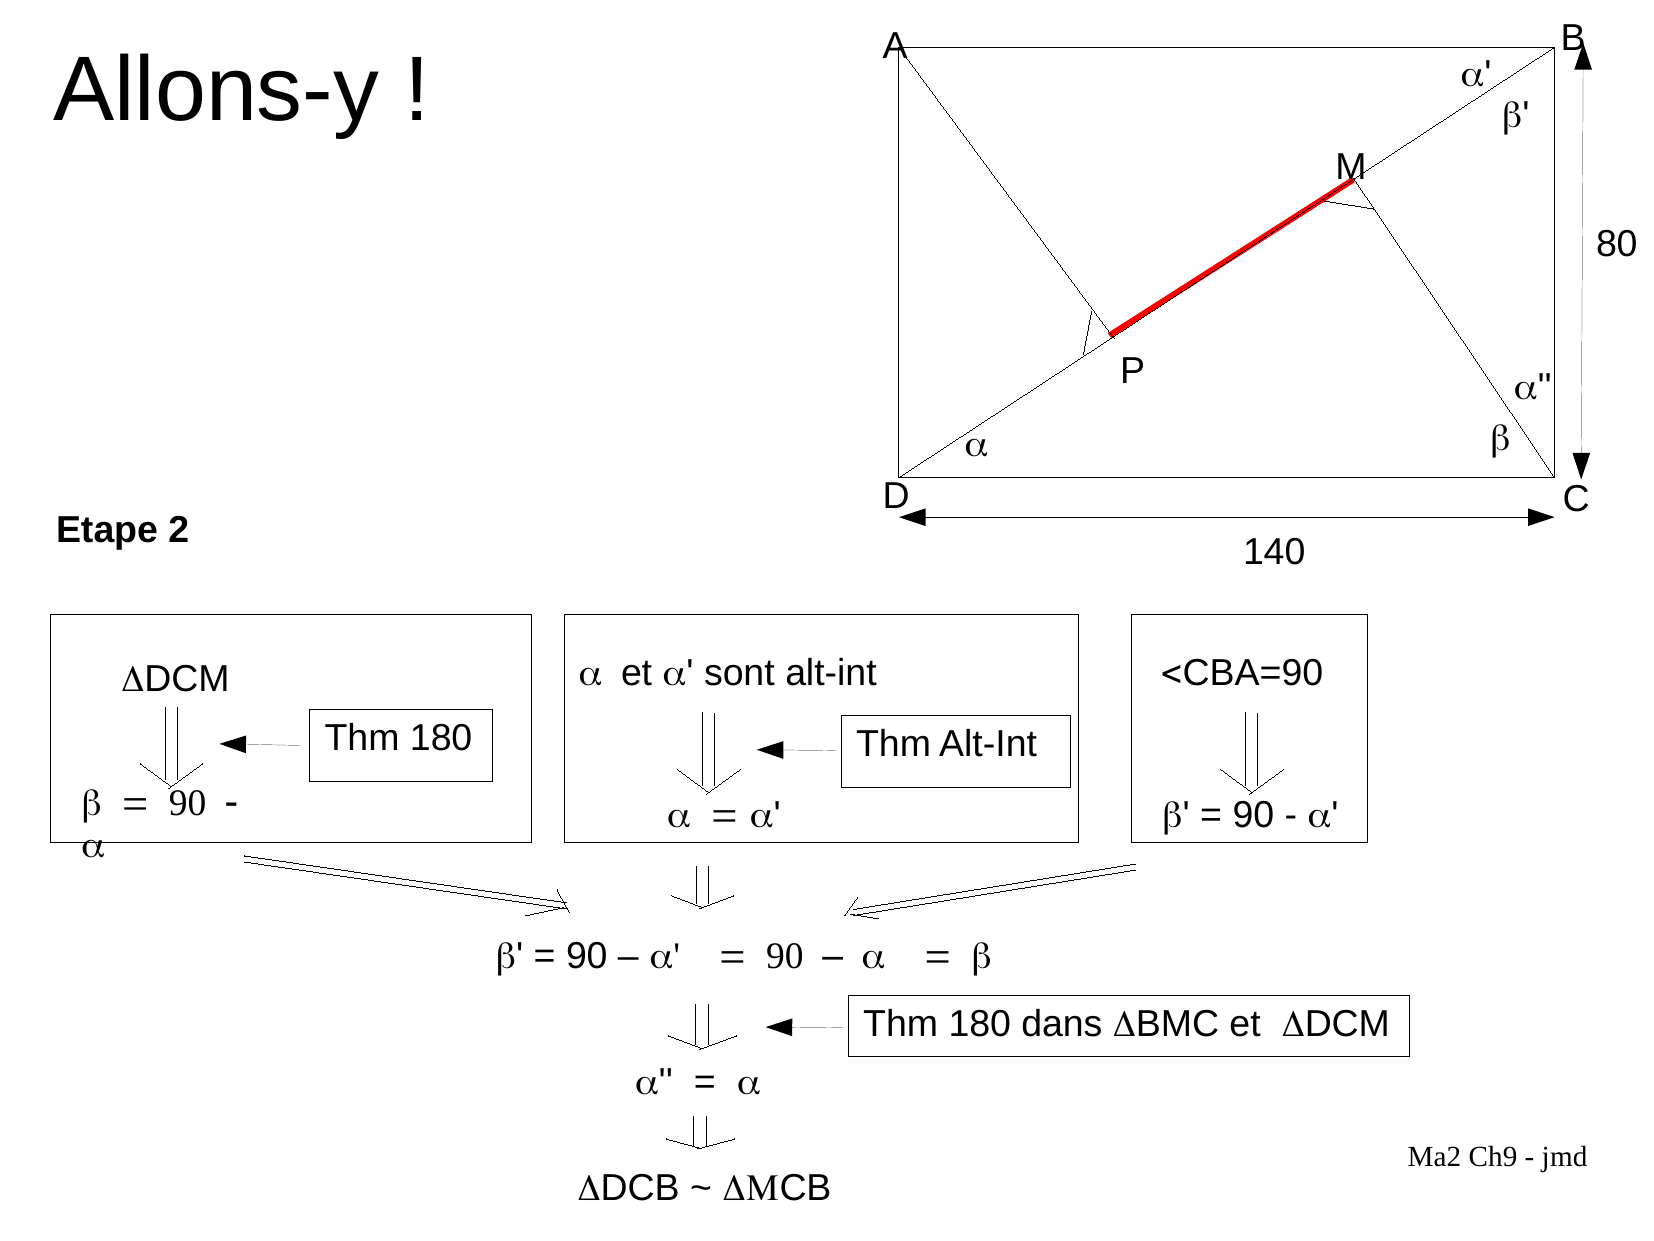

B
A
M
80
P
D
C
140
# Allons-y !
a'
b'
a''
b
a
Etape 2
DDCM
Thm 180
b = 90 - a
a et a' sont alt-int
Thm Alt-Int
a = a'
b' = 90 - a'
<CBA=90
b' = 90 – a' = 90 – a = b
Thm 180 dans DBMC et DDCM
a'' = a
DDCB ~ DMCB